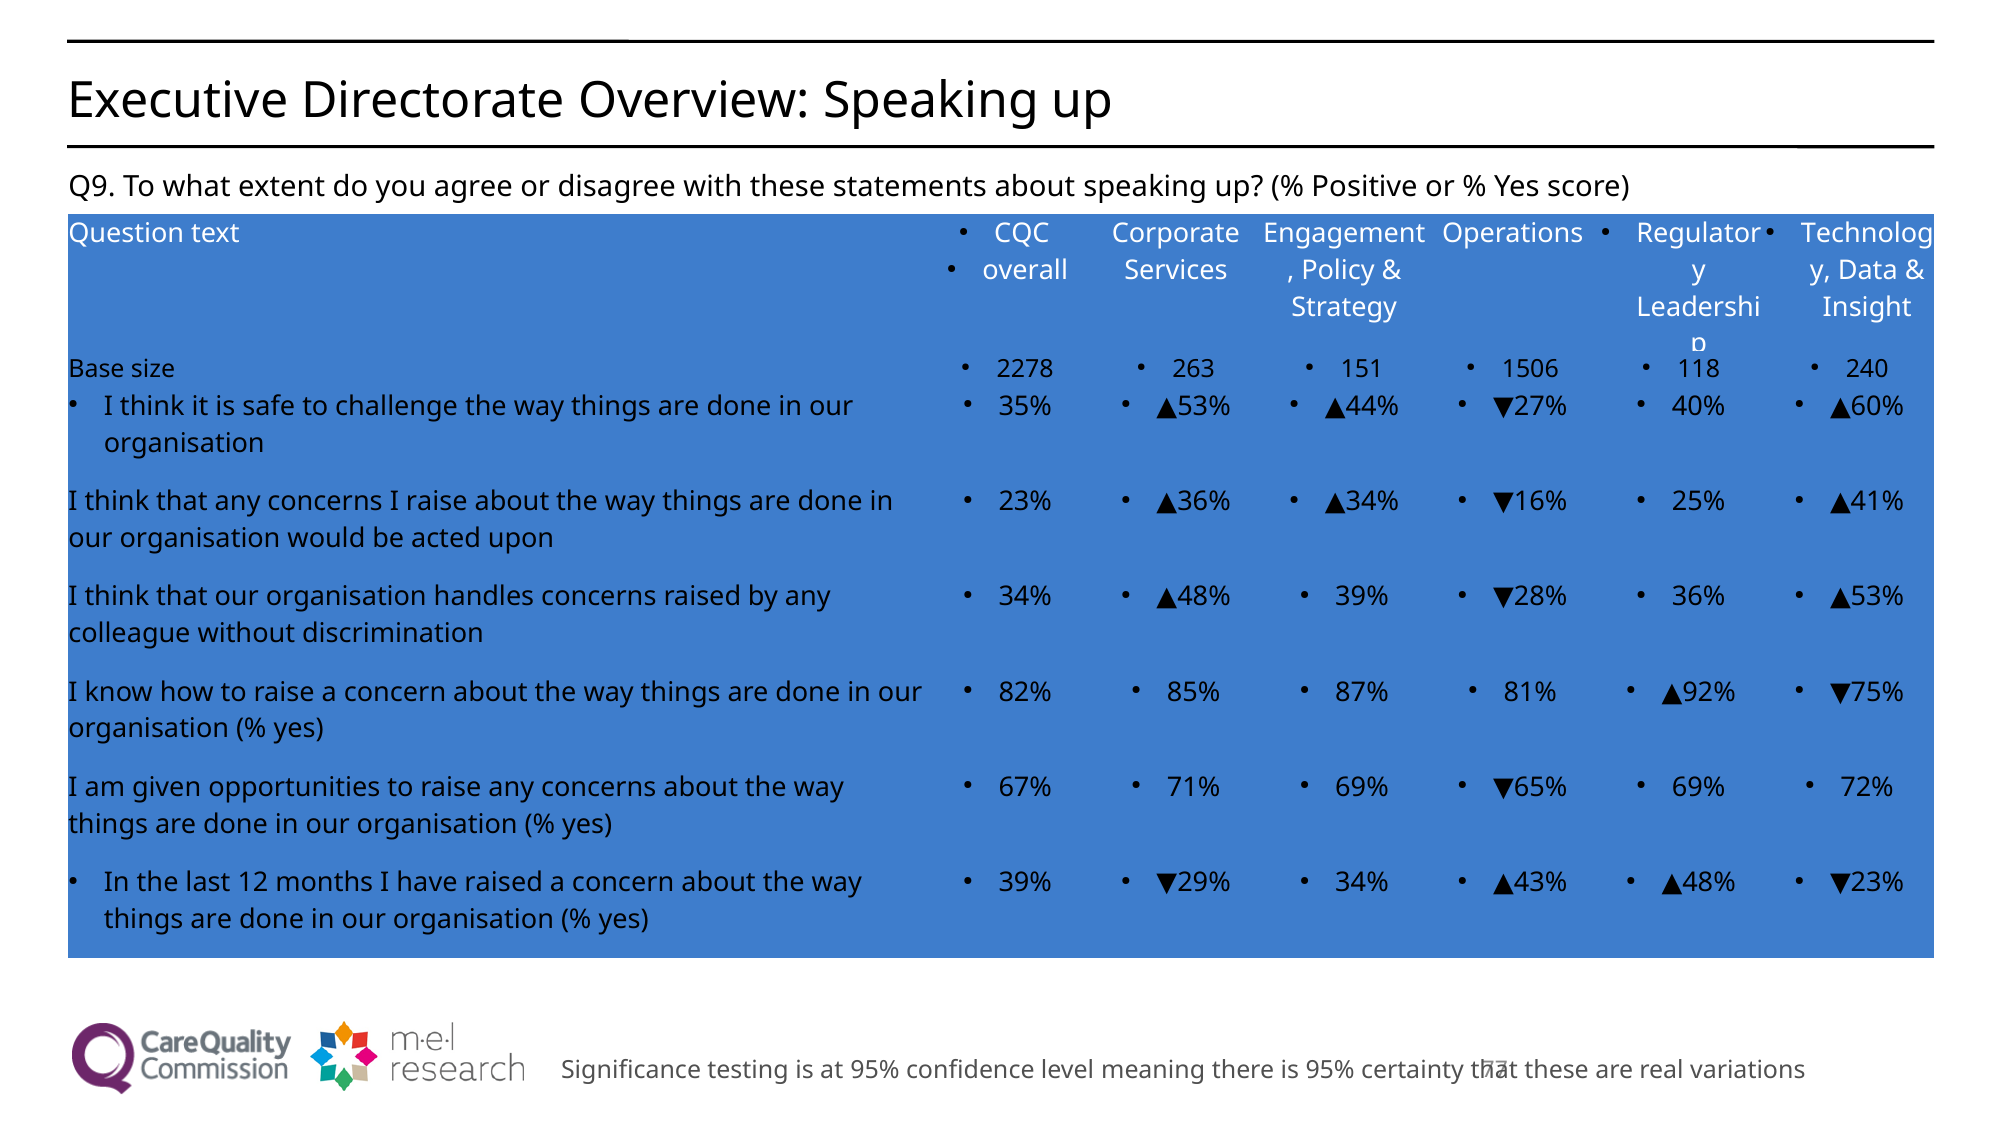

# Executive Directorate Overview: Speaking up
Q9. To what extent do you agree or disagree with these statements about speaking up? (% Positive or % Yes score)
| Question text | CQC overall | Corporate Services | Engagement, Policy & Strategy | Operations | Regulatory Leadership | Technology, Data & Insight |
| --- | --- | --- | --- | --- | --- | --- |
| Base size | 2278 | 263 | 151 | 1506 | 118 | 240 |
| I think it is safe to challenge the way things are done in our organisation | 35% | ▲53% | ▲44% | ▼27% | 40% | ▲60% |
| I think that any concerns I raise about the way things are done in our organisation would be acted upon | 23% | ▲36% | ▲34% | ▼16% | 25% | ▲41% |
| I think that our organisation handles concerns raised by any colleague without discrimination | 34% | ▲48% | 39% | ▼28% | 36% | ▲53% |
| I know how to raise a concern about the way things are done in our organisation (% yes) | 82% | 85% | 87% | 81% | ▲92% | ▼75% |
| I am given opportunities to raise any concerns about the way things are done in our organisation (% yes) | 67% | 71% | 69% | ▼65% | 69% | 72% |
| In the last 12 months I have raised a concern about the way things are done in our organisation (% yes) | 39% | ▼29% | 34% | ▲43% | ▲48% | ▼23% |
Significance testing is at 95% confidence level meaning there is 95% certainty that these are real variations